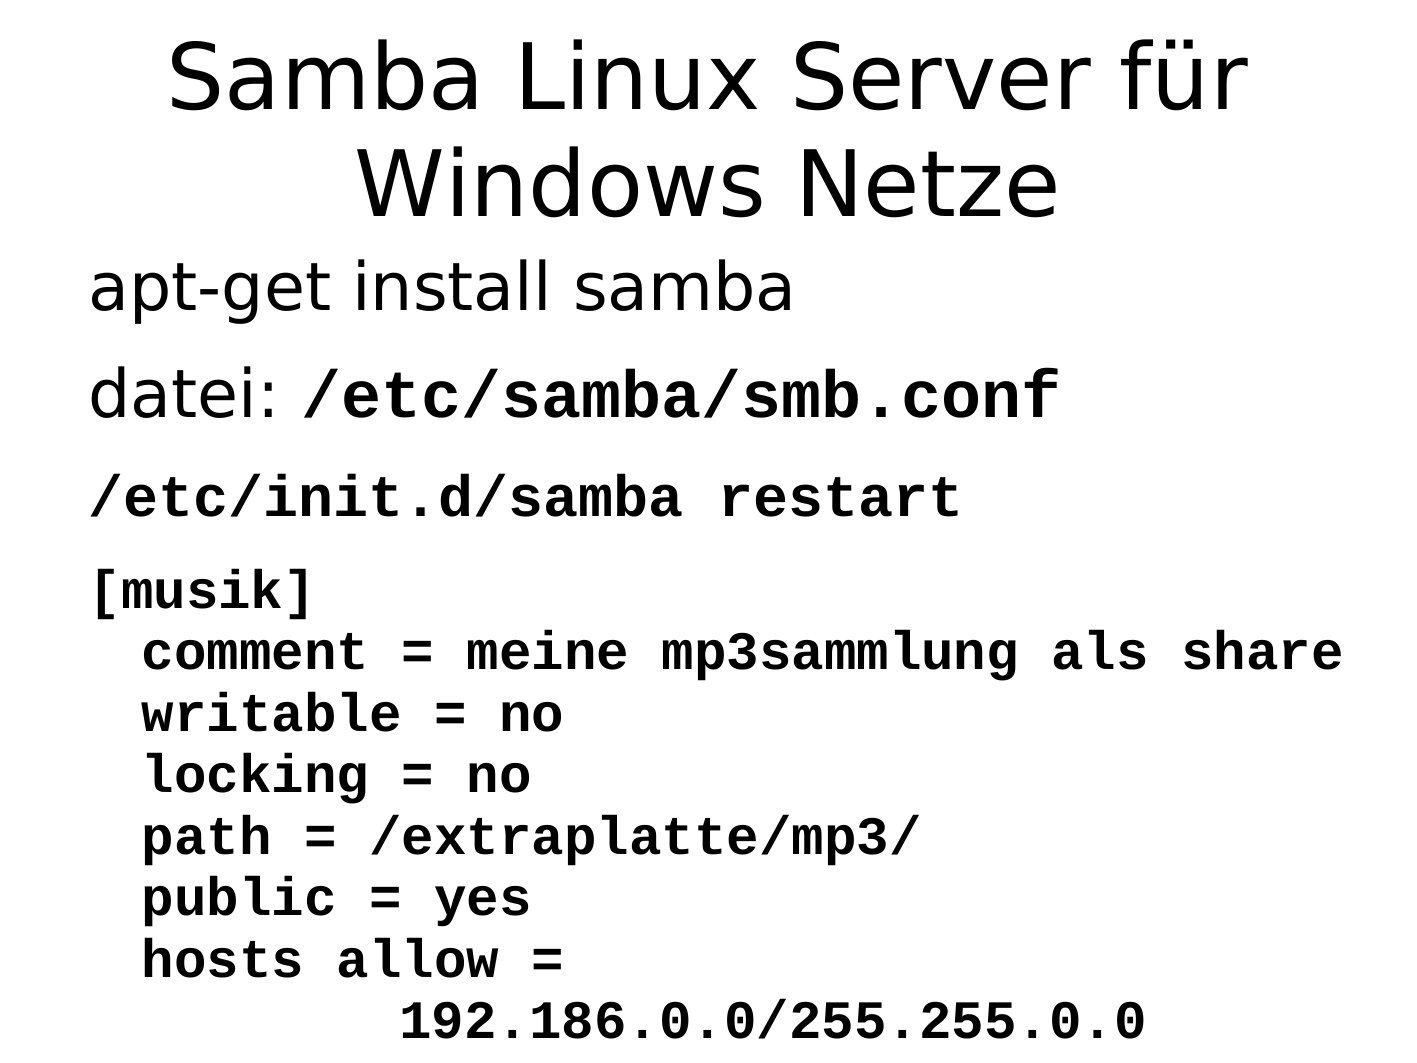

# Samba Linux Server für Windows Netze
apt-get install samba
datei: /etc/samba/smb.conf
/etc/init.d/samba restart
[musik]
comment = meine mp3sammlung als share
writable = no
locking = no
path = /extraplatte/mp3/
public = yes
hosts allow =
			 192.186.0.0/255.255.0.0